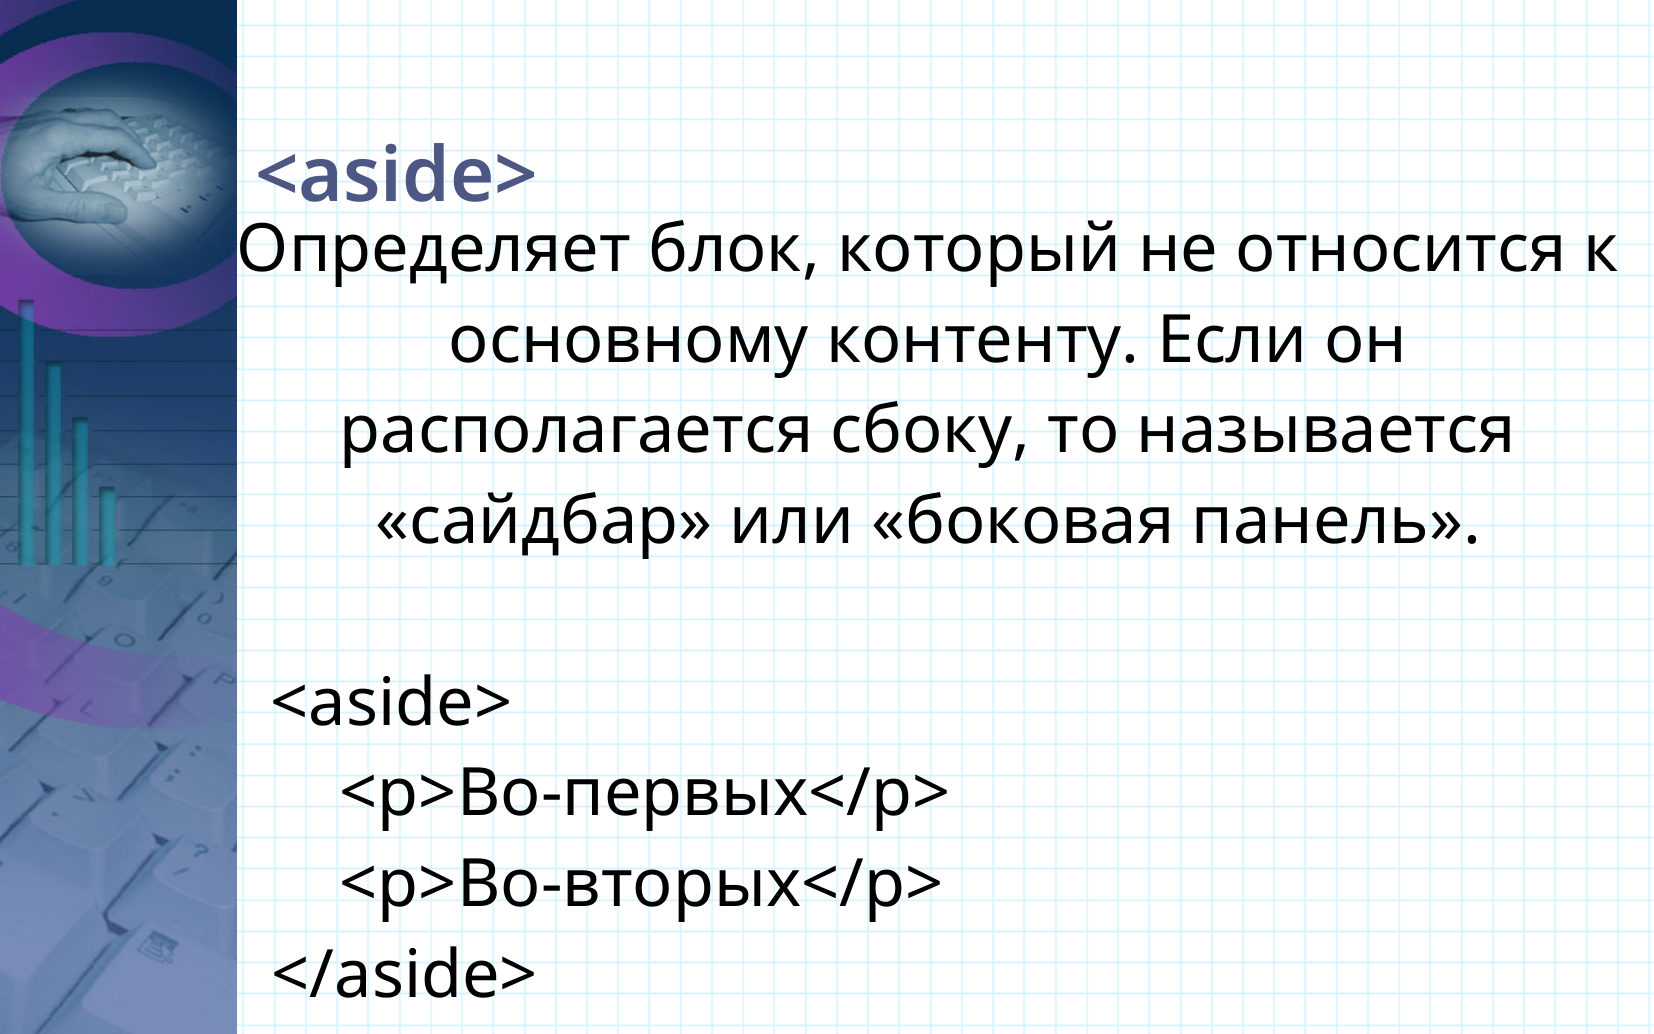

# <aside>
Определяет блок, который не относится к основному контенту. Если он располагается сбоку, то называется «сайдбар» или «боковая панель».
 <aside>
 <p>Во-первых</p>
 <p>Во-вторых</p>
</aside>